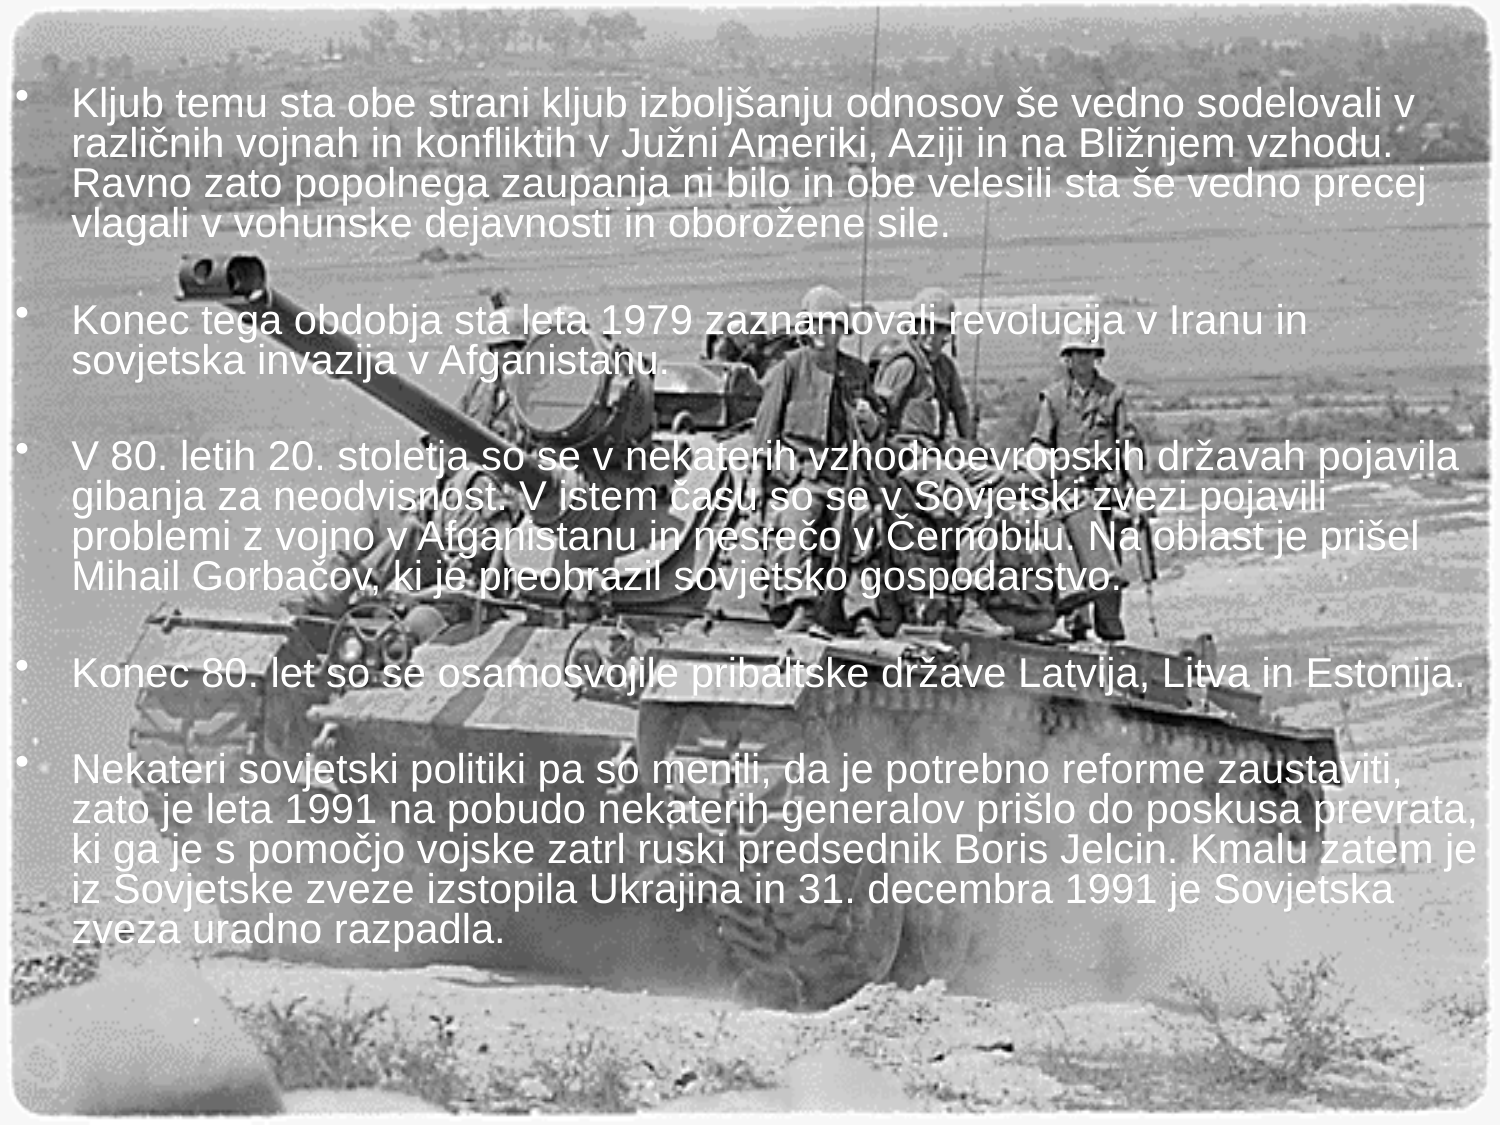

# Kljub temu sta obe strani kljub izboljšanju odnosov še vedno sodelovali v različnih vojnah in konfliktih v Južni Ameriki, Aziji in na Bližnjem vzhodu. Ravno zato popolnega zaupanja ni bilo in obe velesili sta še vedno precej vlagali v vohunske dejavnosti in oborožene sile.
Konec tega obdobja sta leta 1979 zaznamovali revolucija v Iranu in sovjetska invazija v Afganistanu.
V 80. letih 20. stoletja so se v nekaterih vzhodnoevropskih državah pojavila gibanja za neodvisnost. V istem času so se v Sovjetski zvezi pojavili problemi z vojno v Afganistanu in nesrečo v Černobilu. Na oblast je prišel Mihail Gorbačov, ki je preobrazil sovjetsko gospodarstvo.
Konec 80. let so se osamosvojile pribaltske države Latvija, Litva in Estonija.
Nekateri sovjetski politiki pa so menili, da je potrebno reforme zaustaviti, zato je leta 1991 na pobudo nekaterih generalov prišlo do poskusa prevrata, ki ga je s pomočjo vojske zatrl ruski predsednik Boris Jelcin. Kmalu zatem je iz Sovjetske zveze izstopila Ukrajina in 31. decembra 1991 je Sovjetska zveza uradno razpadla.